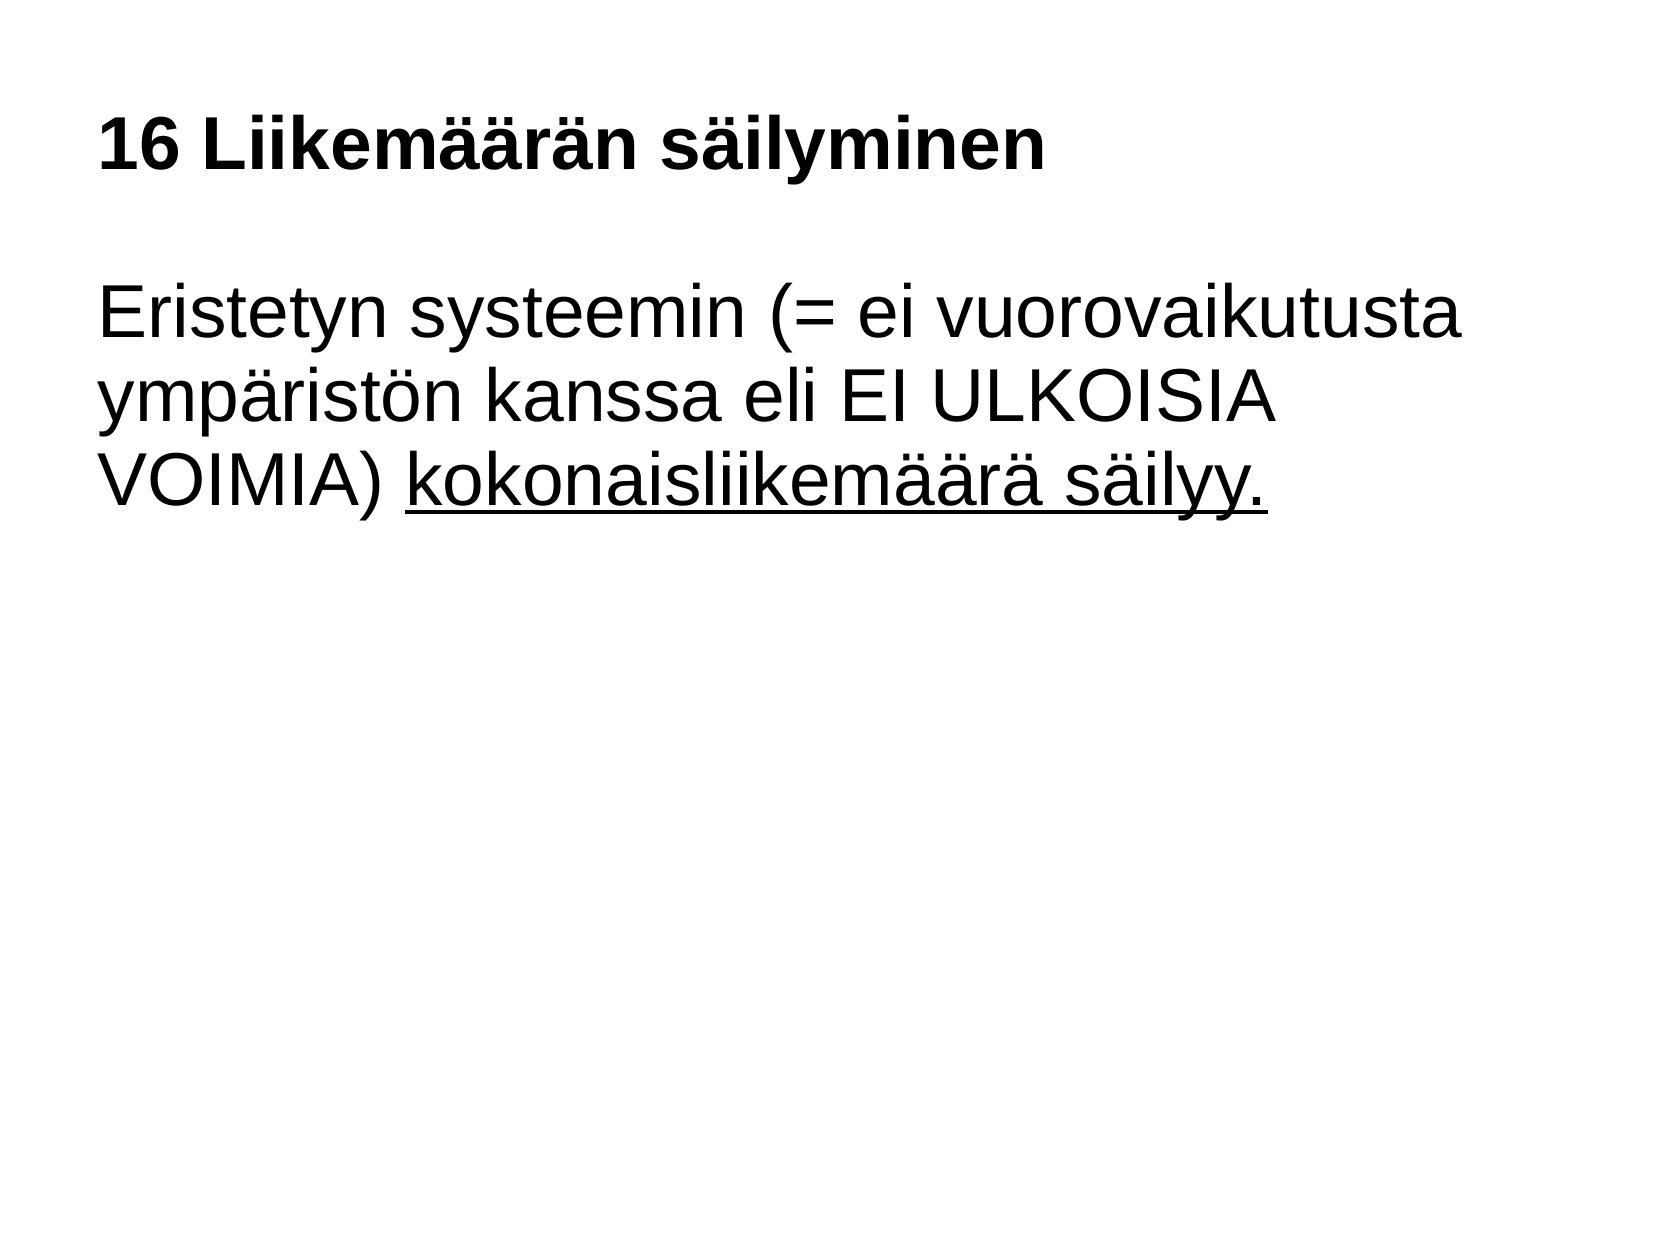

16 Liikemäärän säilyminen
Eristetyn systeemin (= ei vuorovaikutusta ympäristön kanssa eli EI ULKOISIA VOIMIA) kokonaisliikemäärä säilyy.